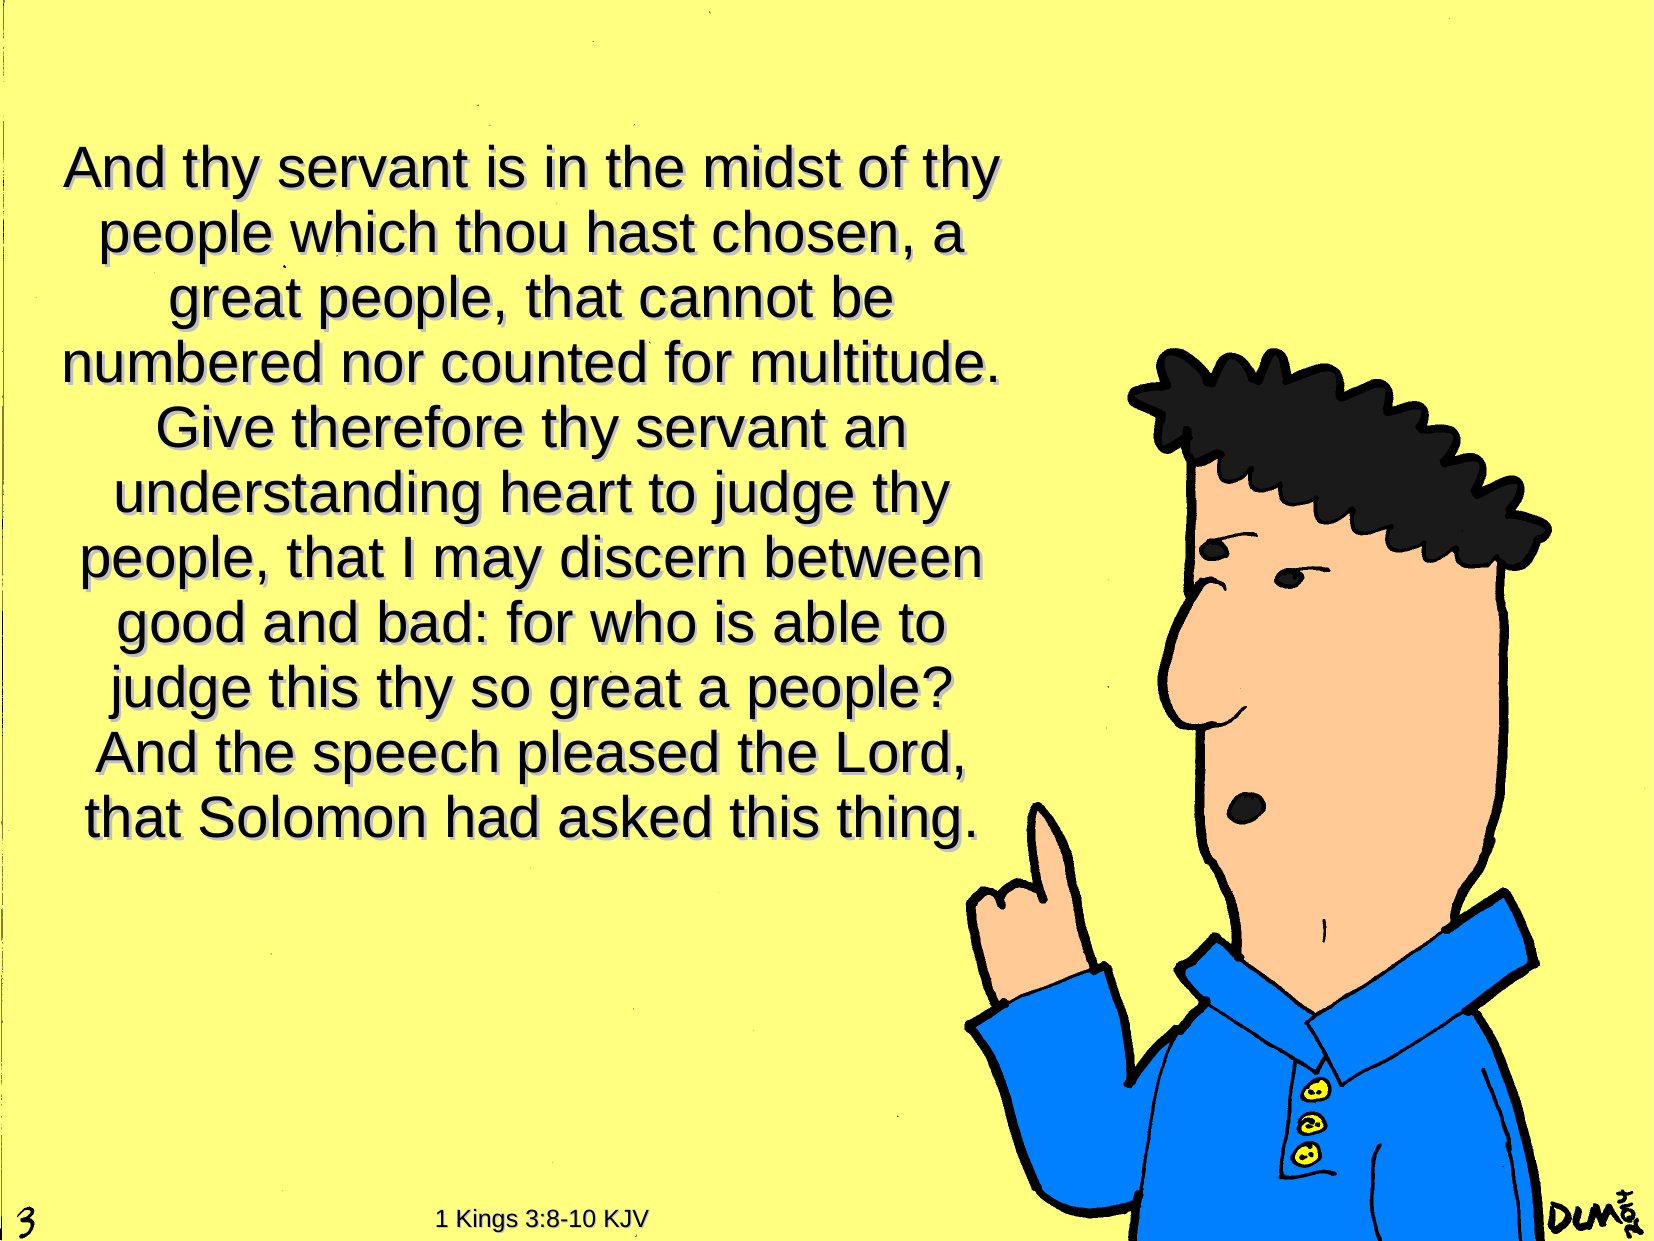

And thy servant is in the midst of thy people which thou hast chosen, a great people, that cannot be numbered nor counted for multitude.
Give therefore thy servant an understanding heart to judge thy people, that I may discern between good and bad: for who is able to judge this thy so great a people?
And the speech pleased the Lord, that Solomon had asked this thing.
1 Kings 3:8-10 KJV